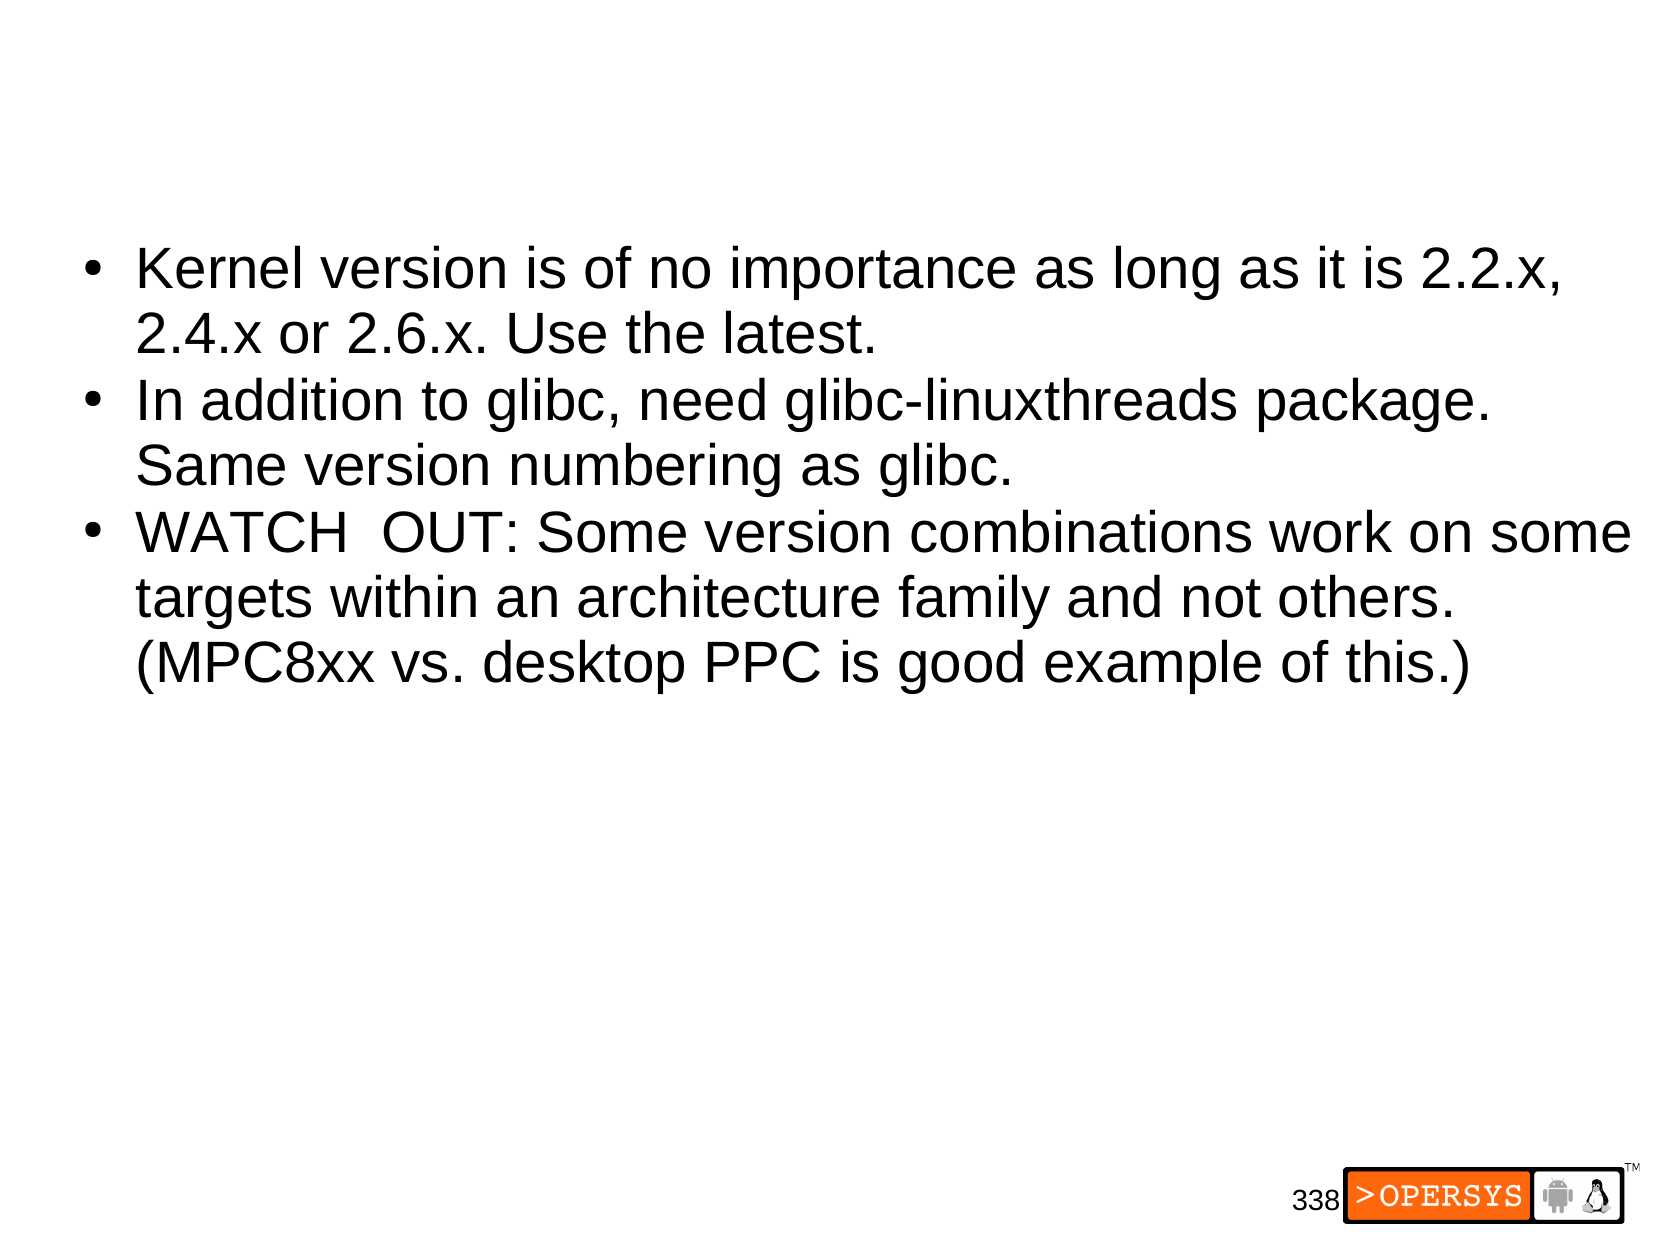

# Kernel version is of no importance as long as it is 2.2.x, 2.4.x or 2.6.x. Use the latest.
In addition to glibc, need glibc-linuxthreads package. Same version numbering as glibc.
WATCH OUT: Some version combinations work on some targets within an architecture family and not others. (MPC8xx vs. desktop PPC is good example of this.)